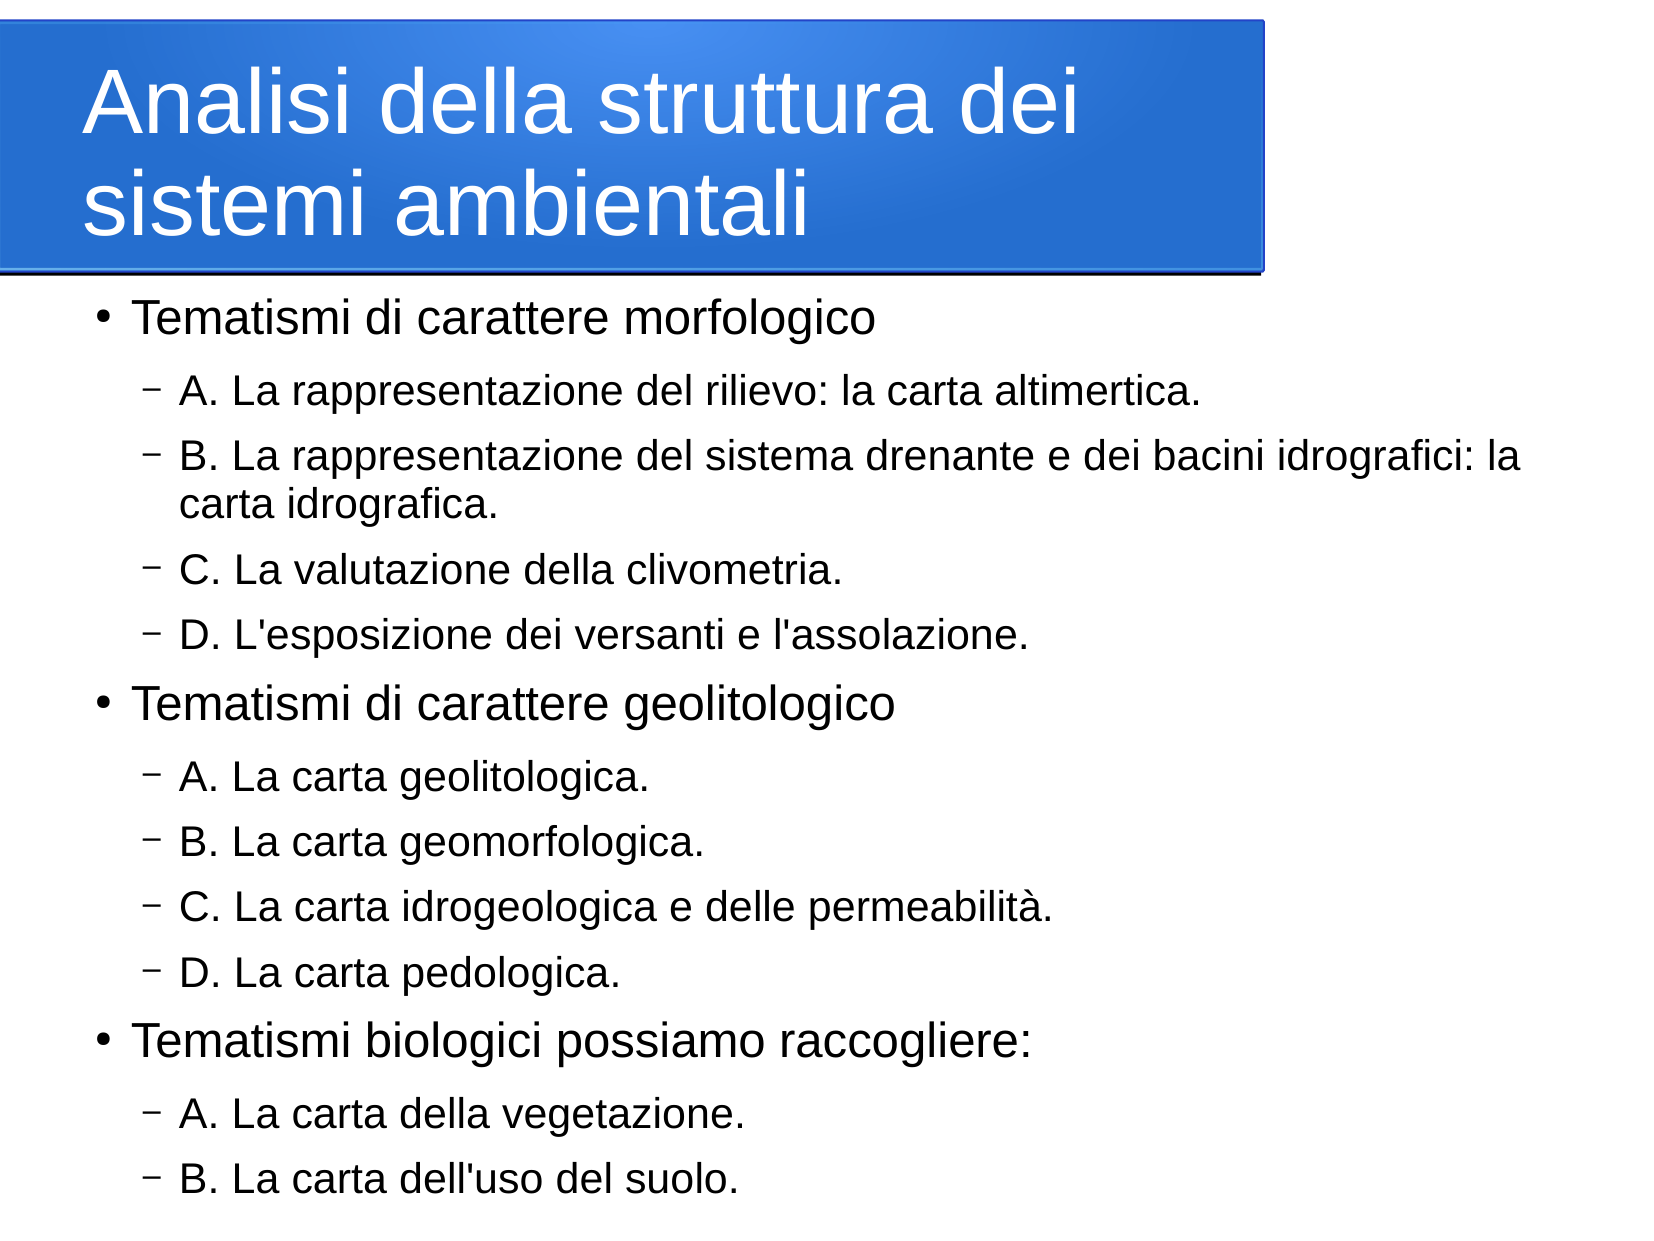

# Analisi della struttura dei sistemi ambientali
Tematismi di carattere morfologico
A. La rappresentazione del rilievo: la carta altimertica.
B. La rappresentazione del sistema drenante e dei bacini idrografici: la carta idrografica.
C. La valutazione della clivometria.
D. L'esposizione dei versanti e l'assolazione.
Tematismi di carattere geolitologico
A. La carta geolitologica.
B. La carta geomorfologica.
C. La carta idrogeologica e delle permeabilità.
D. La carta pedologica.
Tematismi biologici possiamo raccogliere:
A. La carta della vegetazione.
B. La carta dell'uso del suolo.